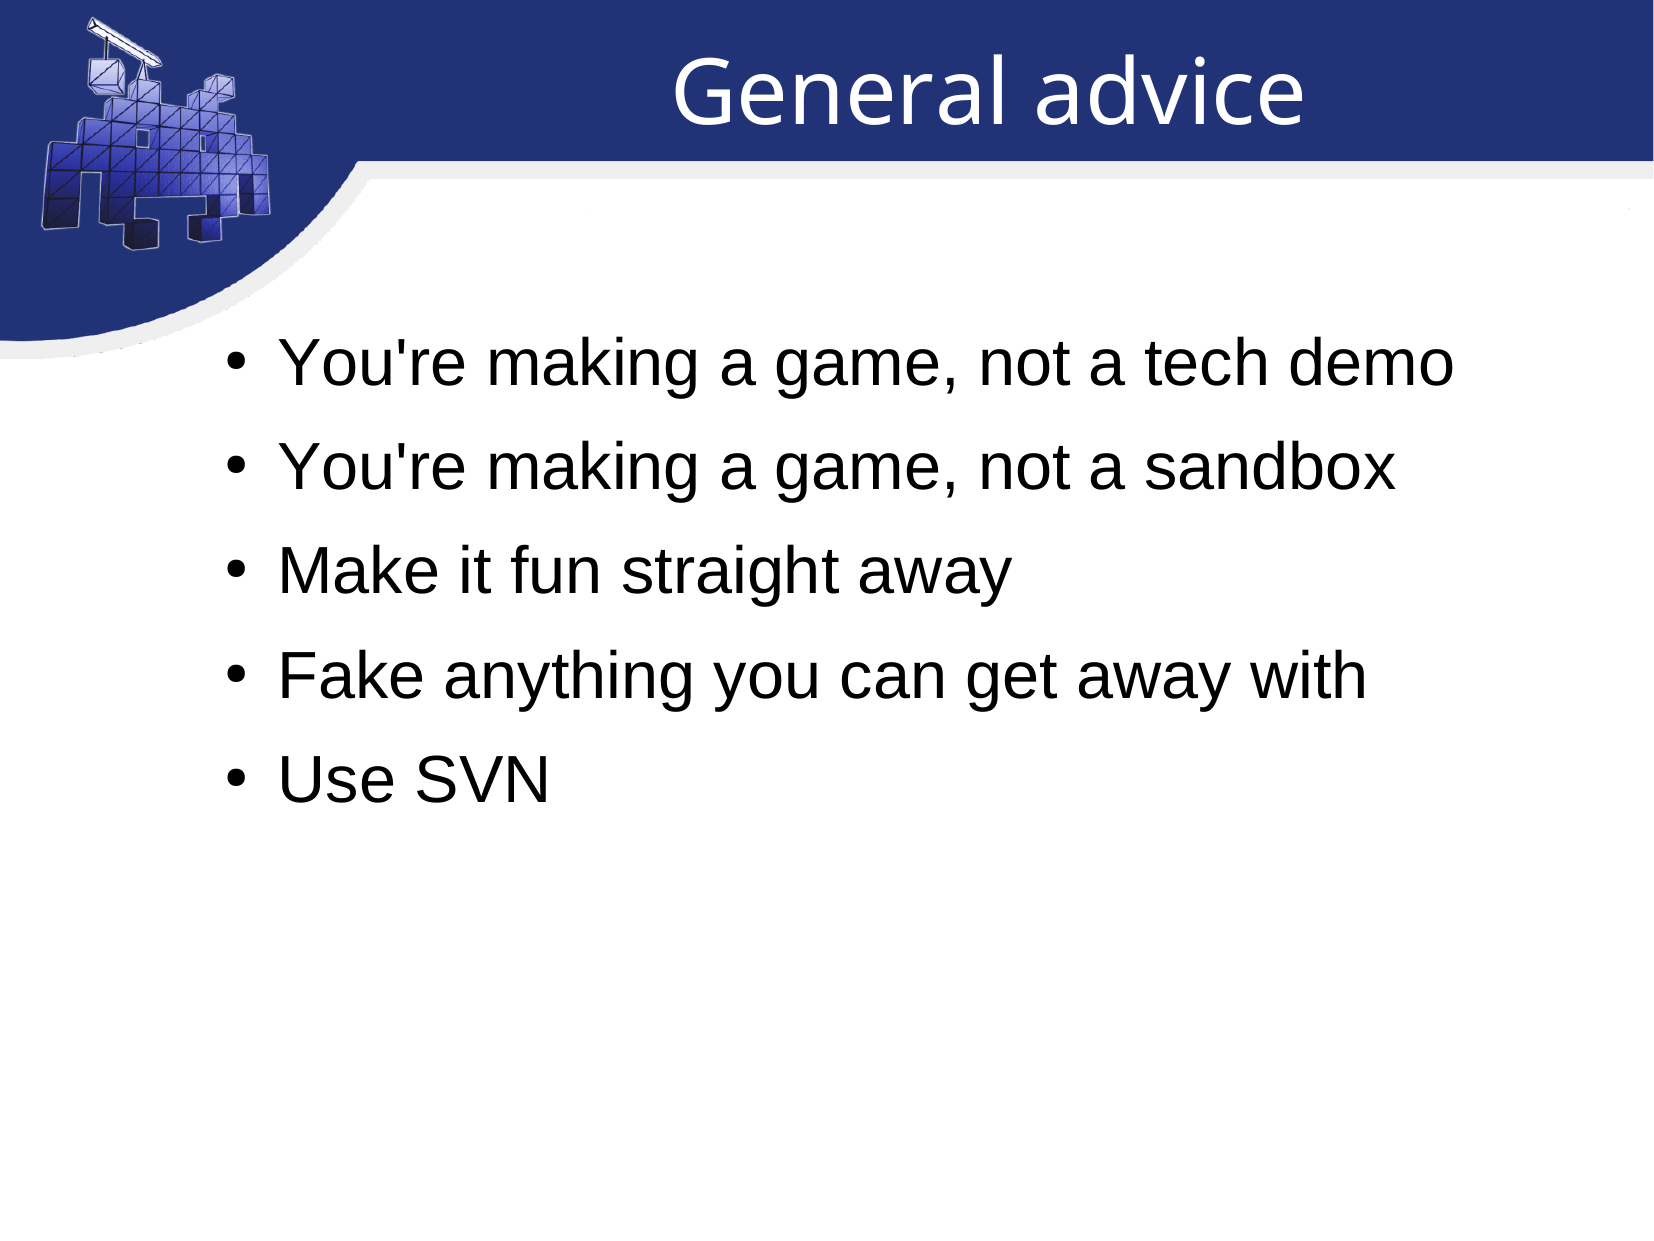

# General advice
You're making a game, not a tech demo
You're making a game, not a sandbox
Make it fun straight away
Fake anything you can get away with
Use SVN